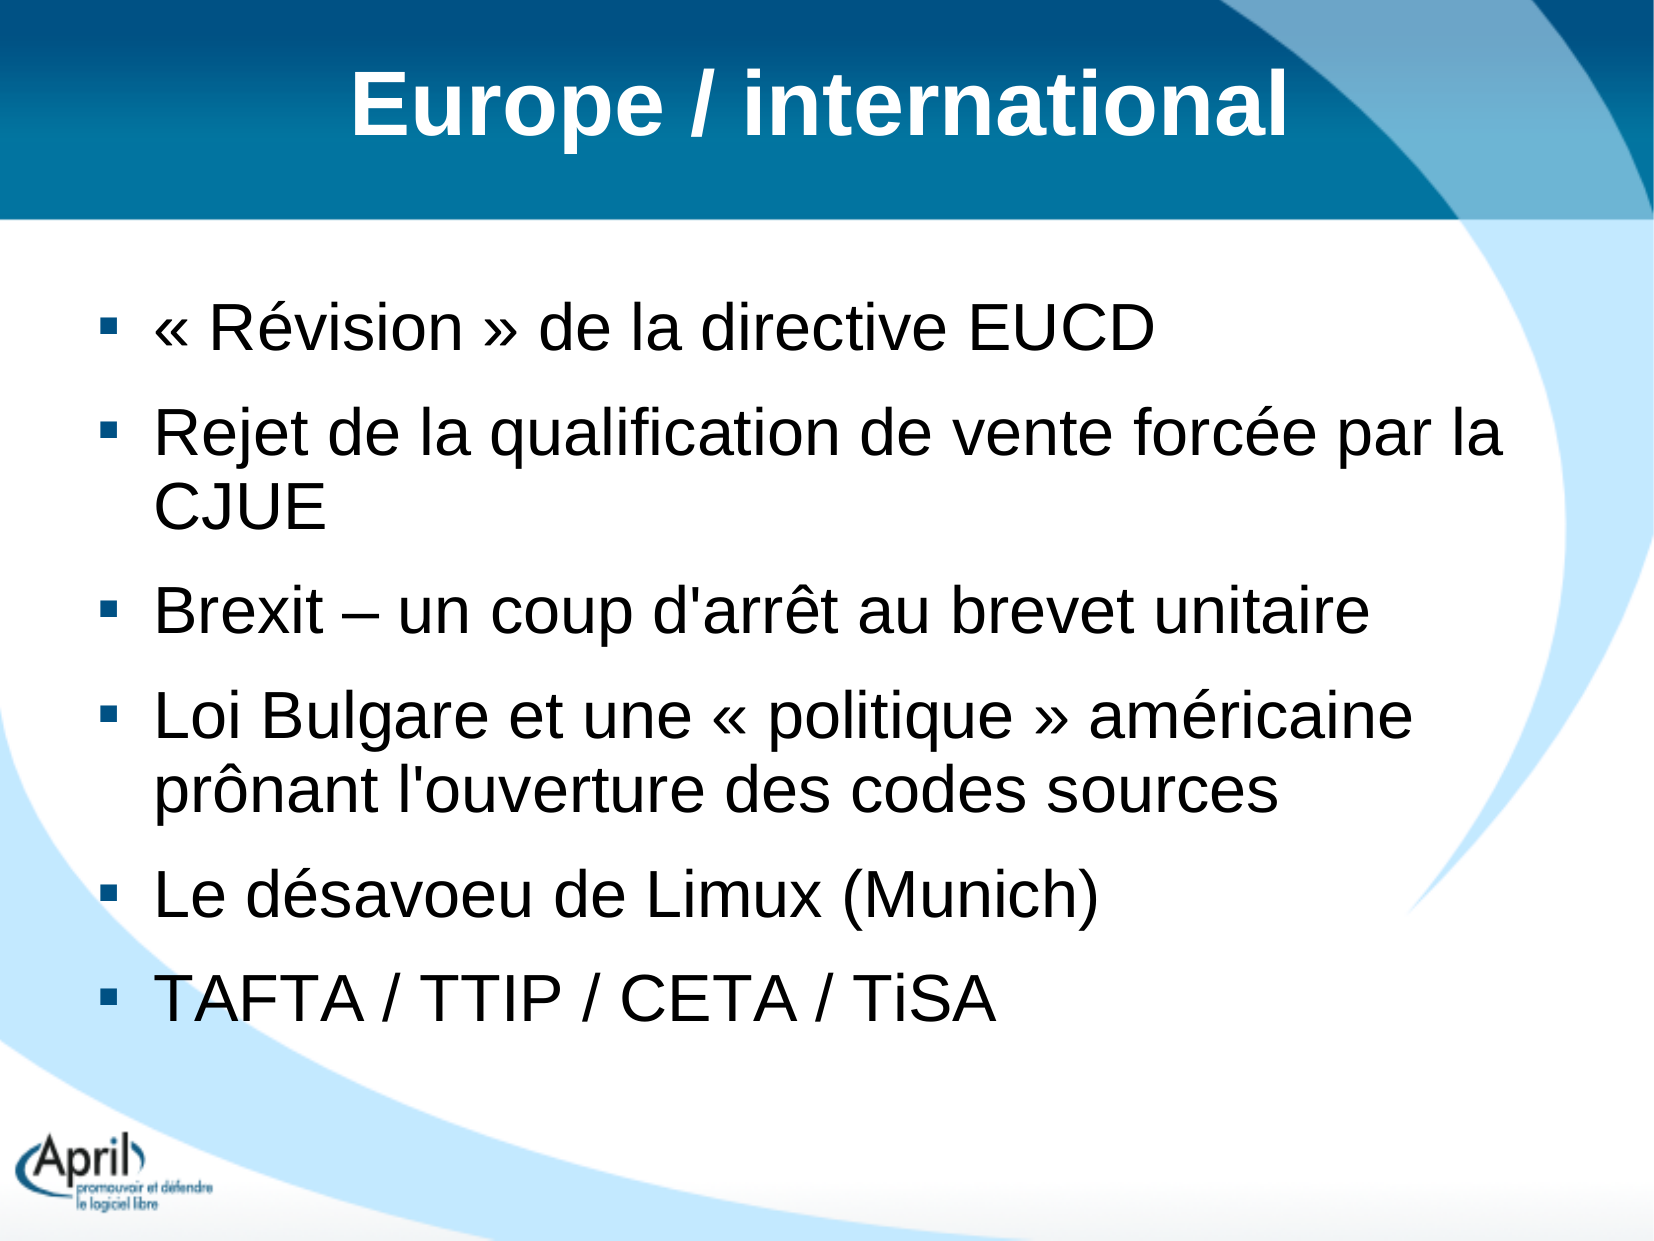

# Europe / international
« Révision » de la directive EUCD
Rejet de la qualification de vente forcée par la CJUE
Brexit – un coup d'arrêt au brevet unitaire
Loi Bulgare et une « politique » américaine prônant l'ouverture des codes sources
Le désavoeu de Limux (Munich)
TAFTA / TTIP / CETA / TiSA